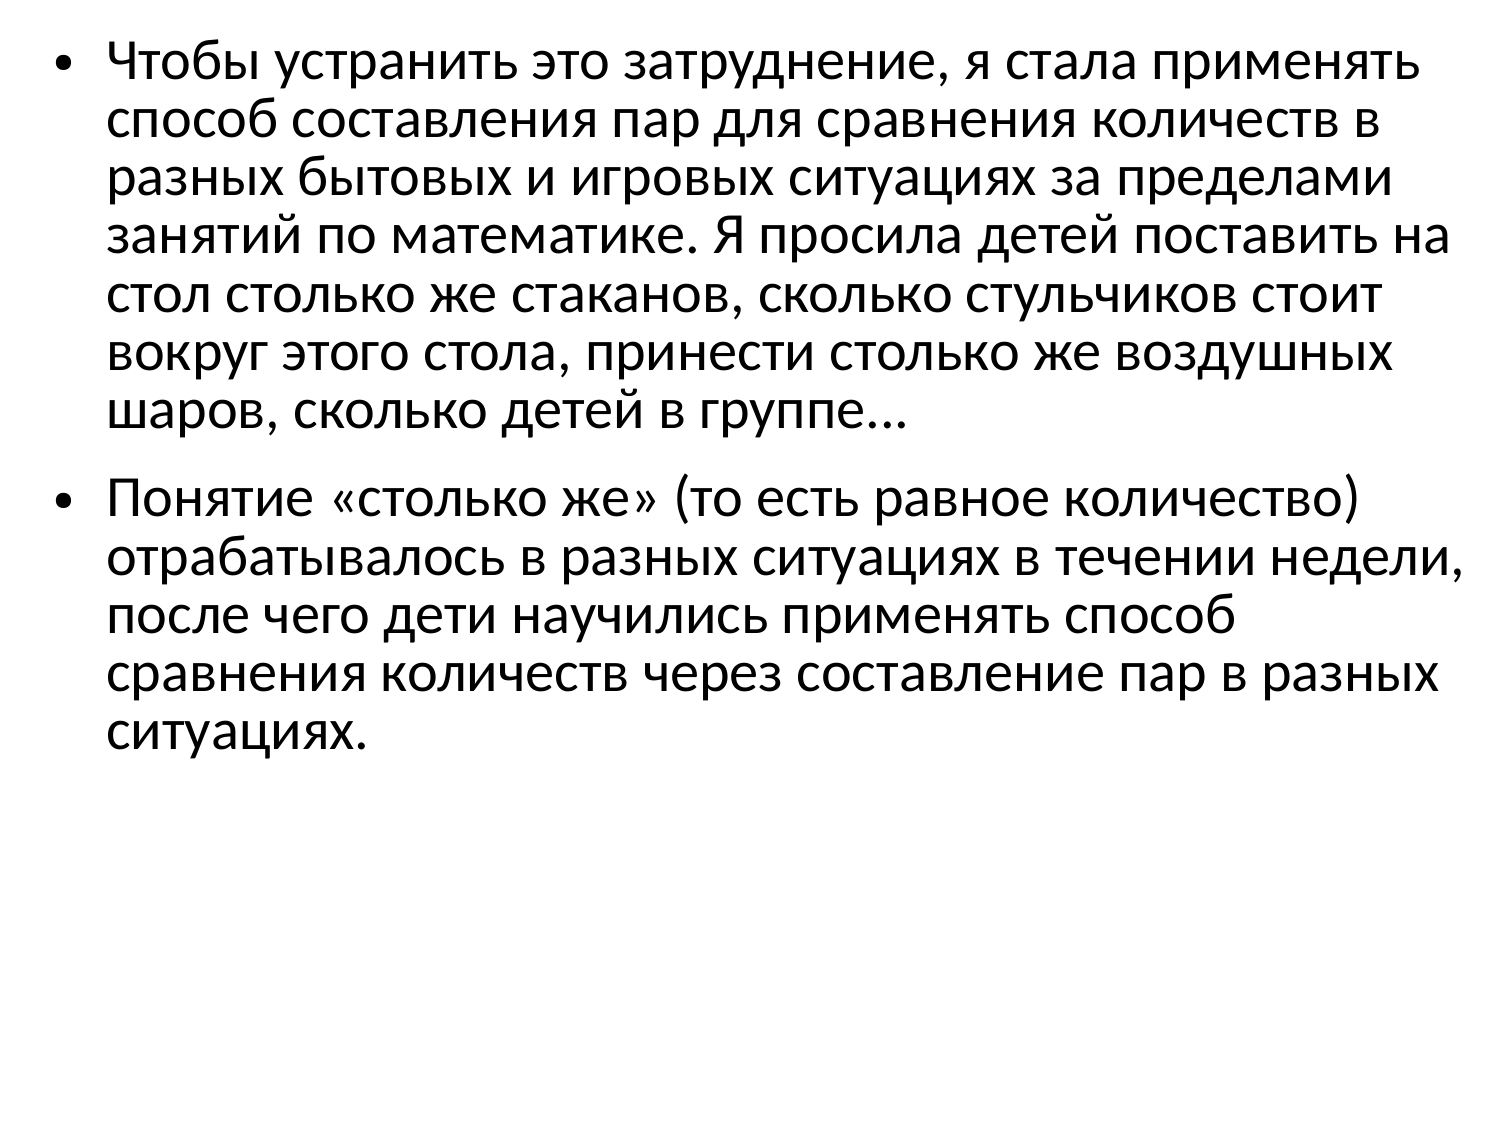

# Чтобы устранить это затруднение, я стала применять способ составления пар для сравнения количеств в разных бытовых и игровых ситуациях за пределами занятий по математике. Я просила детей поставить на стол столько же стаканов, сколько стульчиков стоит вокруг этого стола, принести столько же воздушных шаров, сколько детей в группе...
Понятие «столько же» (то есть равное количество) отрабатывалось в разных ситуациях в течении недели, после чего дети научились применять способ сравнения количеств через составление пар в разных ситуациях.